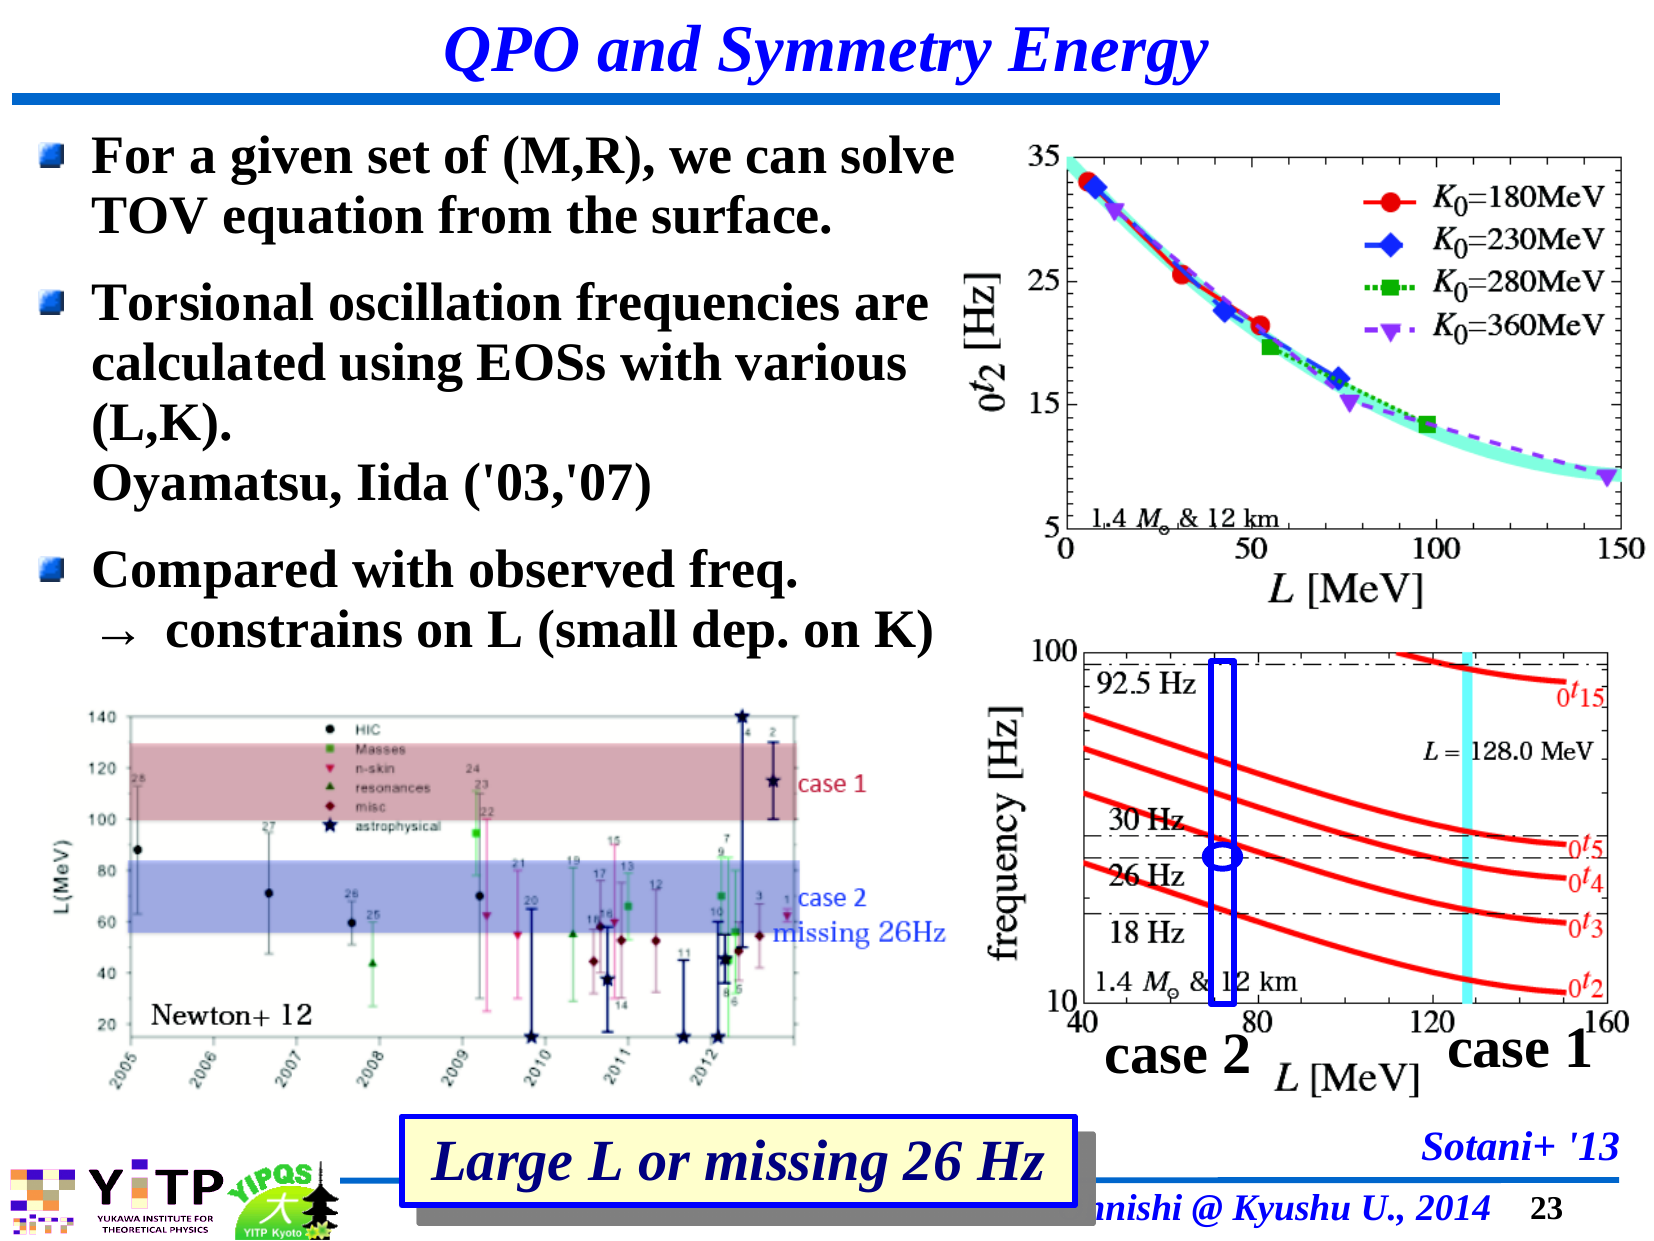

# QPO and Symmetry Energy
For a given set of (M,R), we can solve TOV equation from the surface.
Torsional oscillation frequencies are calculated using EOSs with various (L,K).
Oyamatsu, Iida ('03,'07)
Compared with observed freq.
→	constrains on L (small dep. on K)
case 1
case 2
Large L or missing 26 Hz
Sotani+ '13